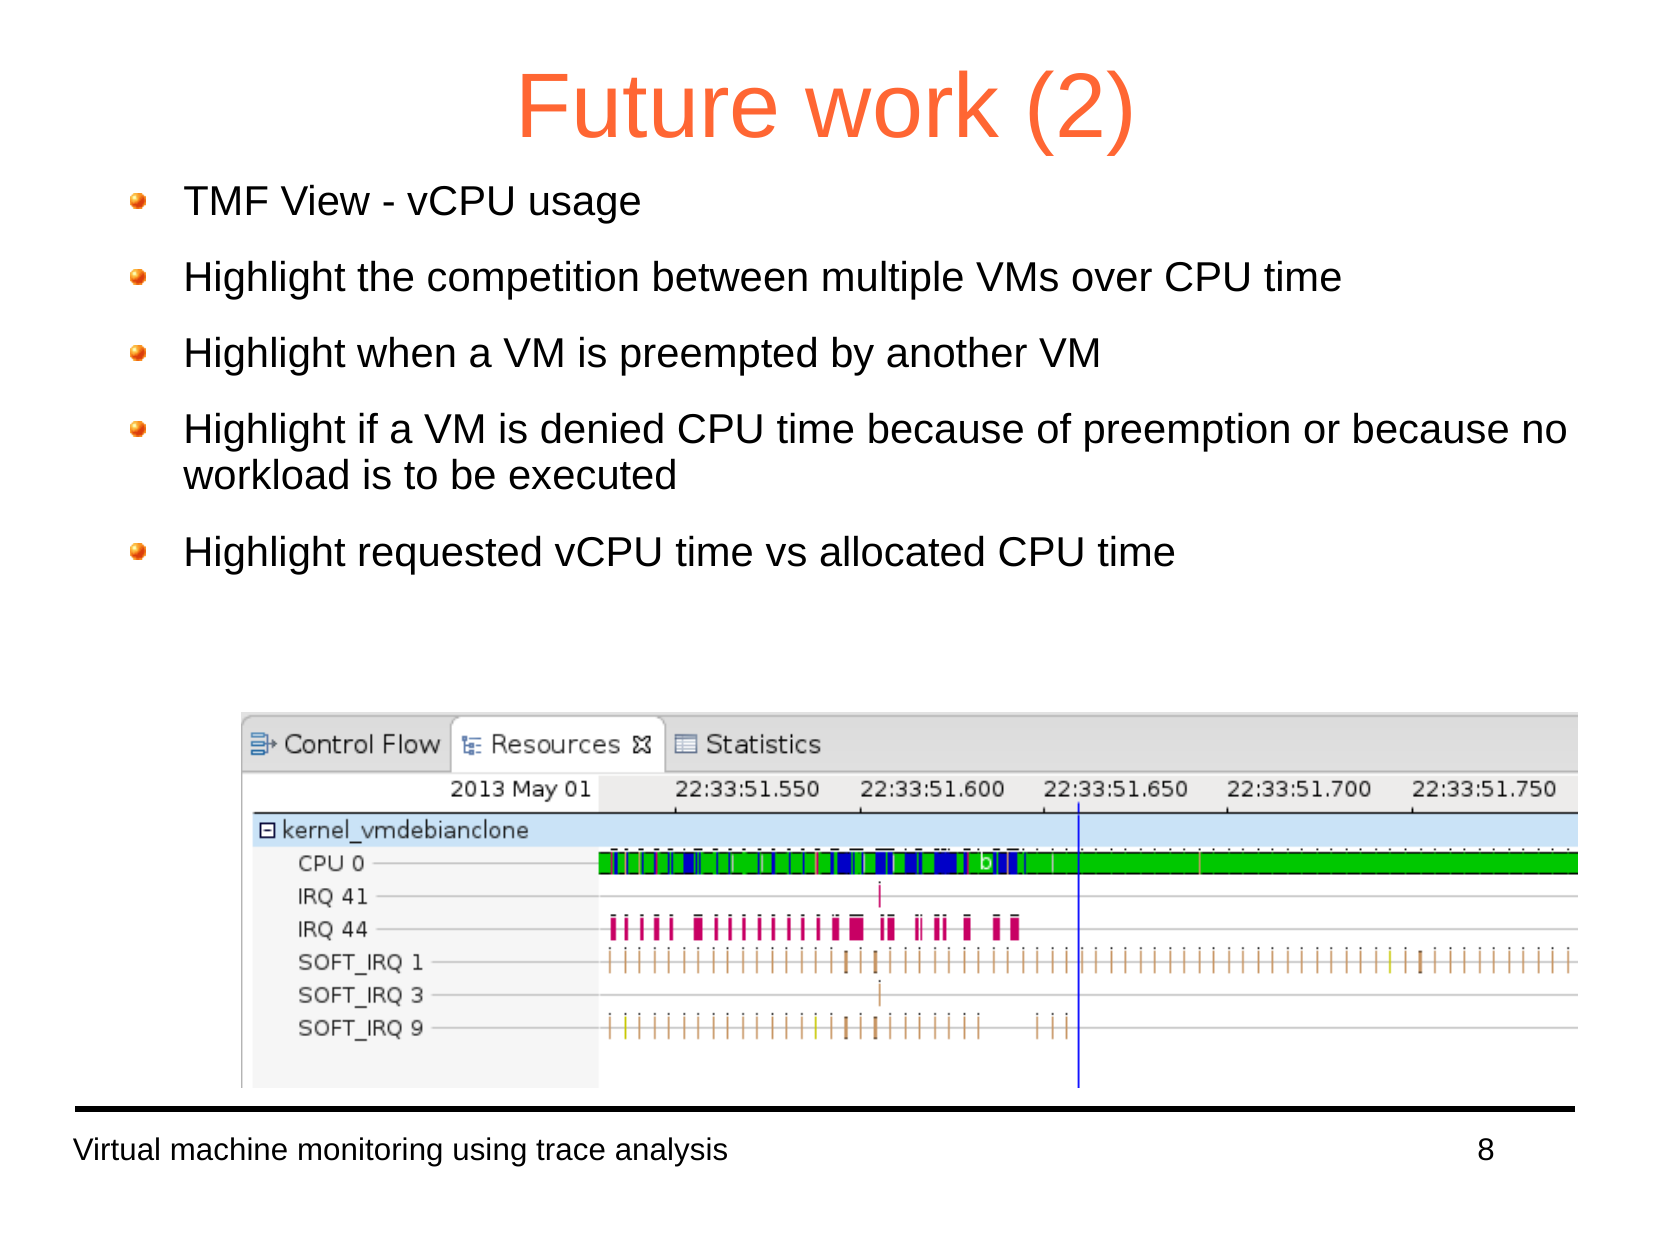

# Future work (2)
TMF View - vCPU usage
Highlight the competition between multiple VMs over CPU time
Highlight when a VM is preempted by another VM
Highlight if a VM is denied CPU time because of preemption or because no workload is to be executed
Highlight requested vCPU time vs allocated CPU time